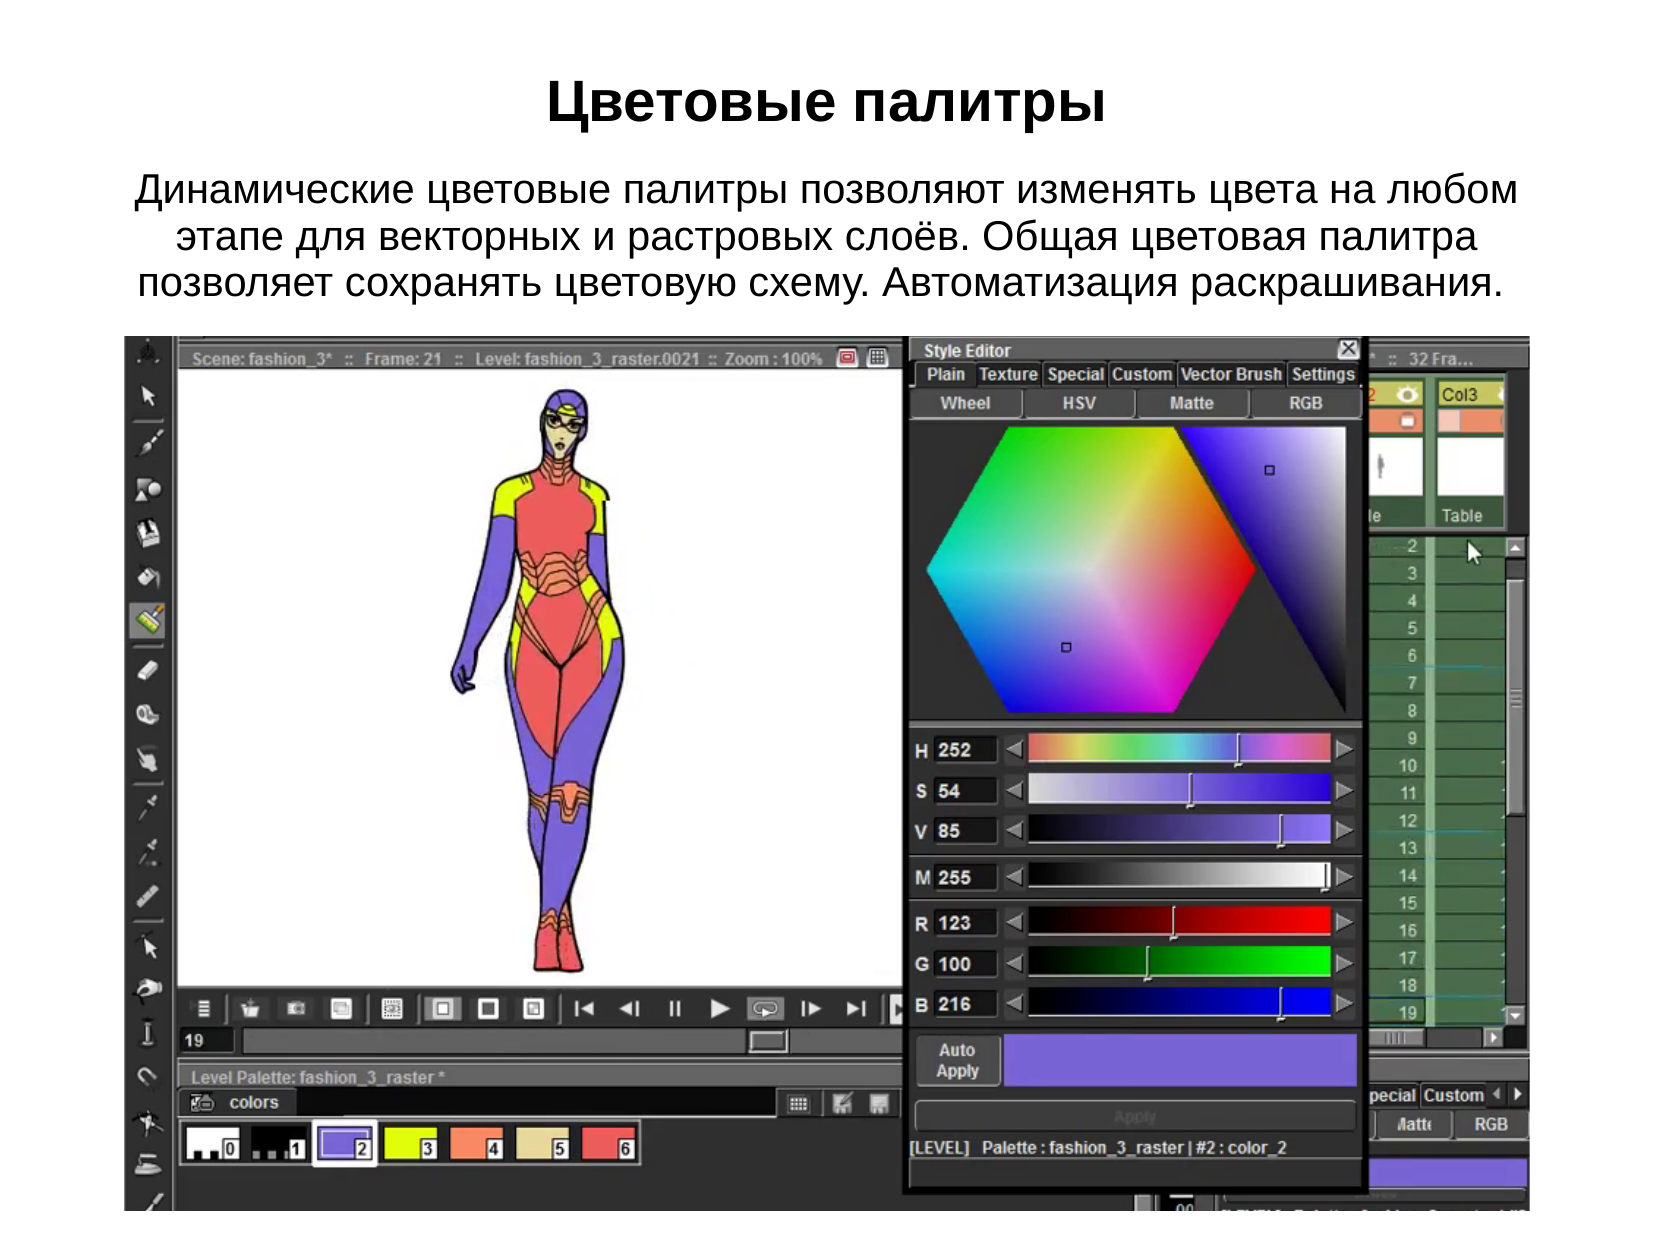

# Цветовые палитры
Динамические цветовые палитры позволяют изменять цвета на любом этапе для векторных и растровых слоёв. Общая цветовая палитра позволяет сохранять цветовую схему. Автоматизация раскрашивания.